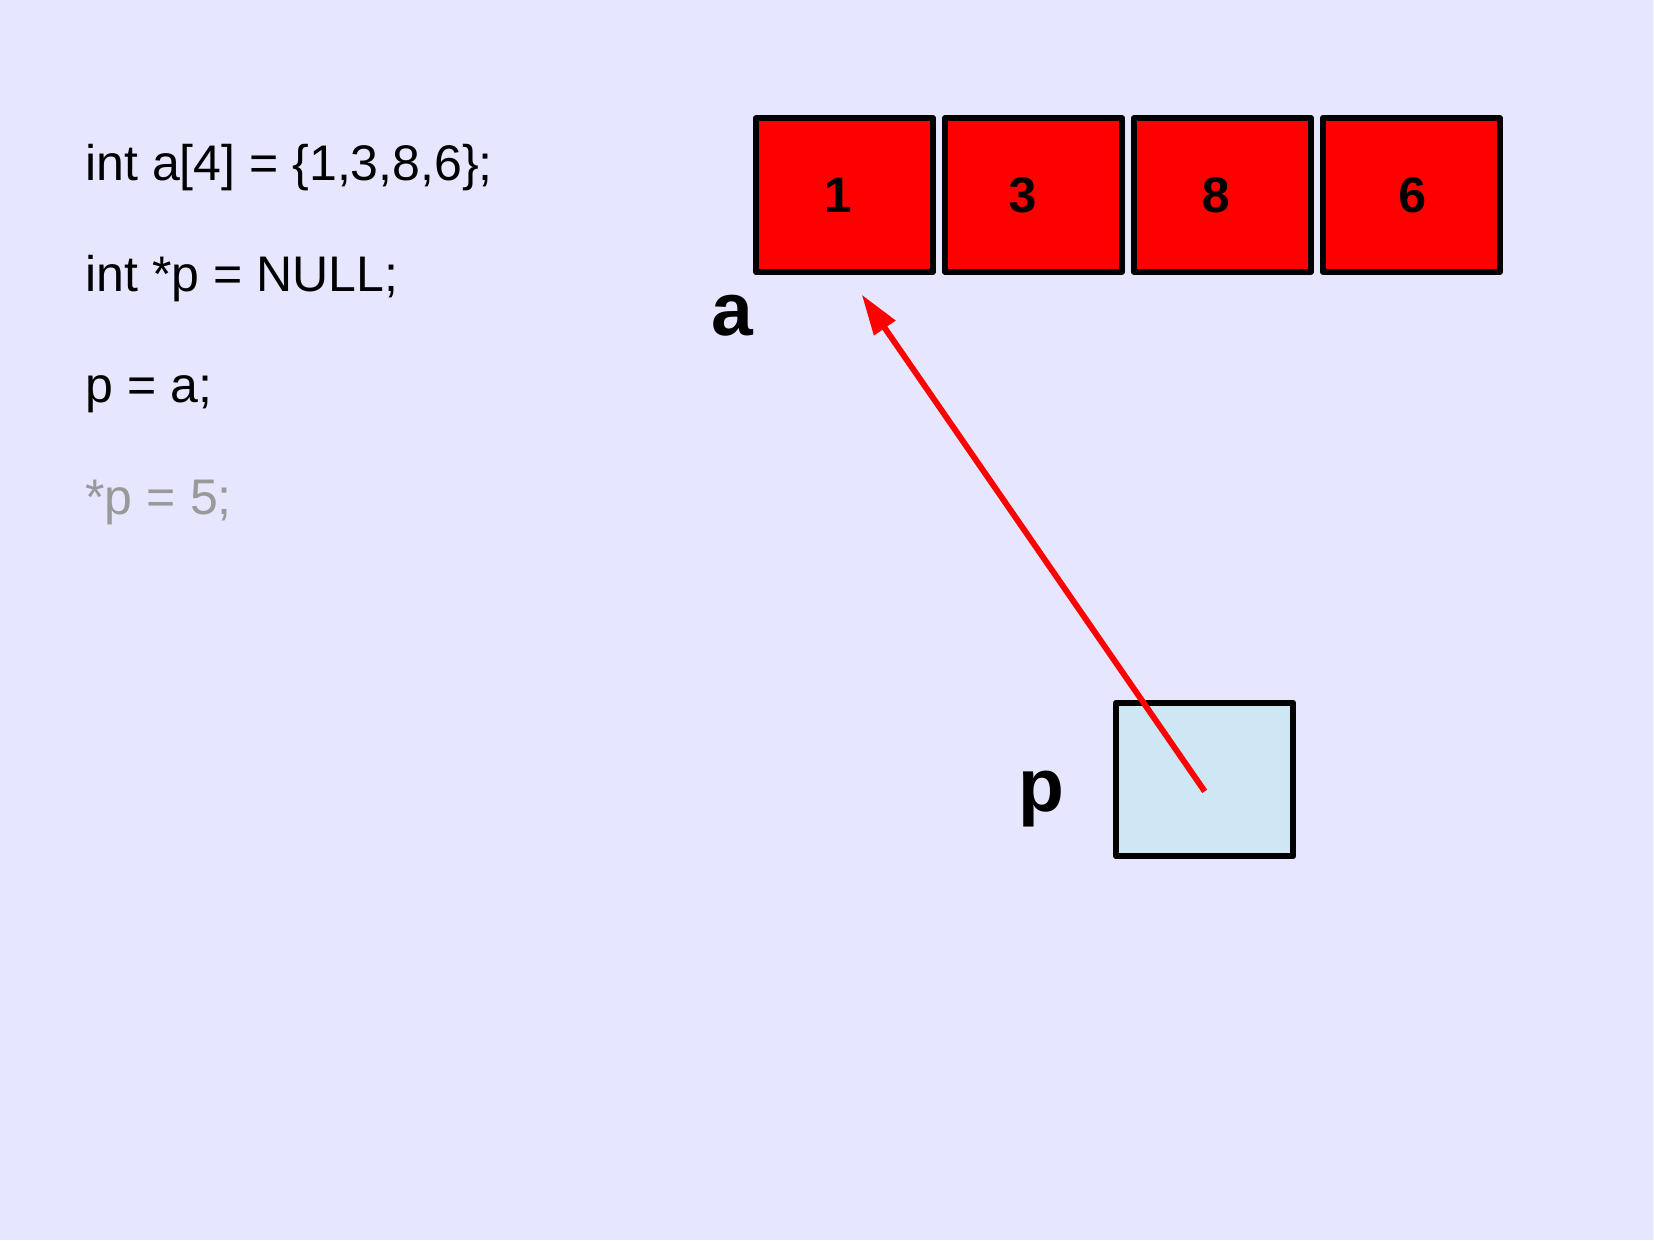

1
3
8
6
a
int a[4] = {1,3,8,6};
int *p = NULL;
p = a;
*p = 5;
p